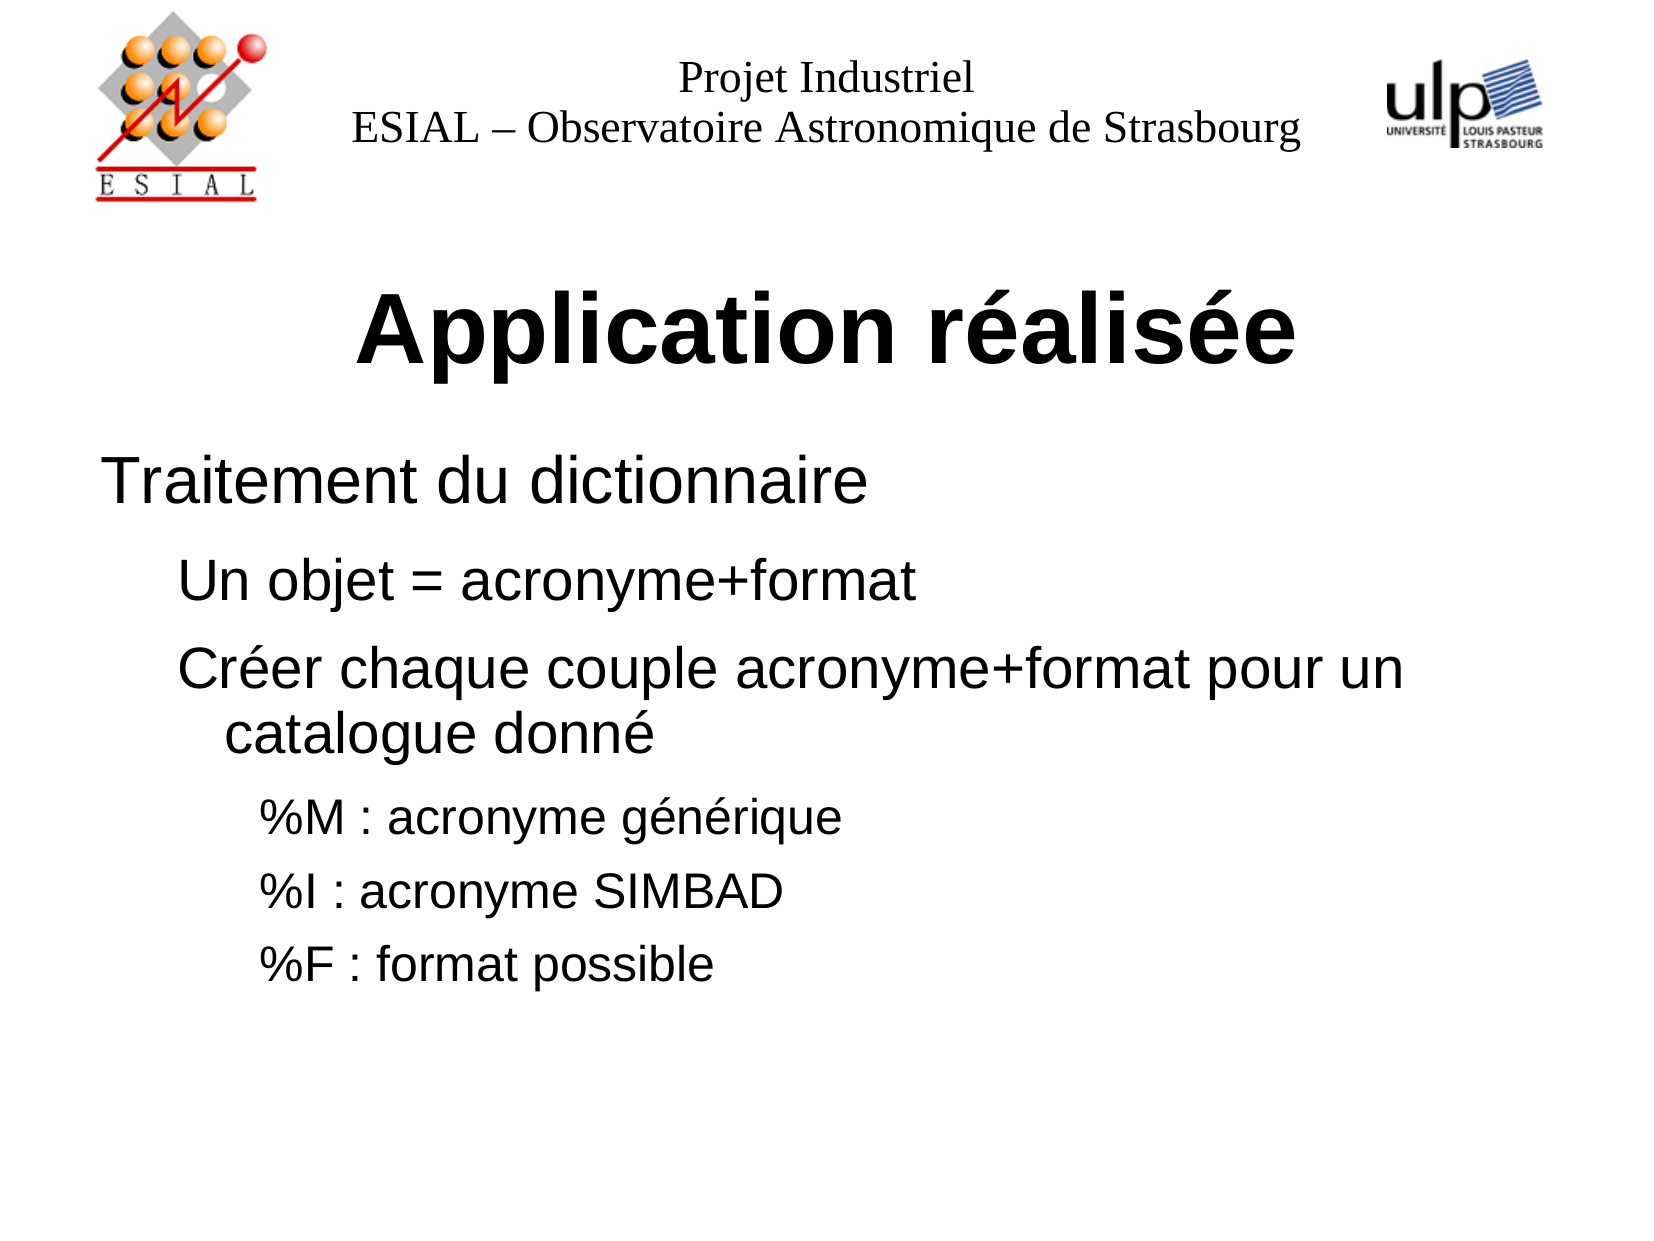

# Projet Industriel ESIAL – Observatoire Astronomique de Strasbourg
Application réalisée
Traitement du dictionnaire
Un objet = acronyme+format
Créer chaque couple acronyme+format pour un catalogue donné
%M : acronyme générique
%I : acronyme SIMBAD
%F : format possible